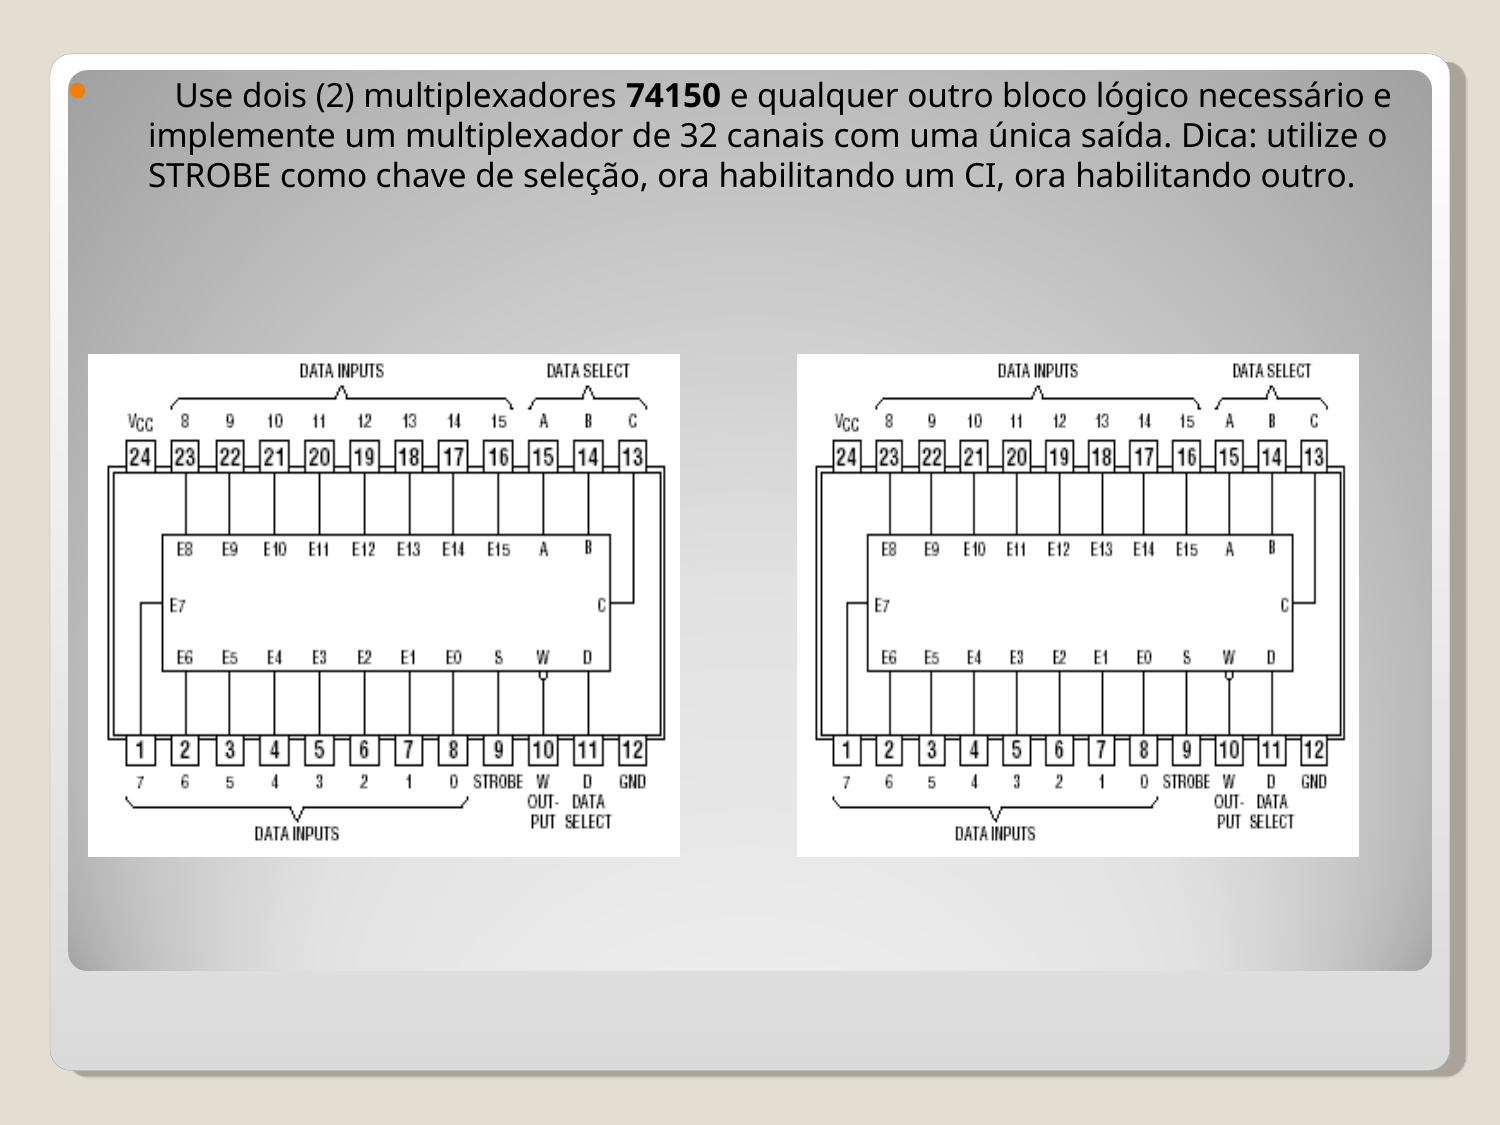

Use dois (2) multiplexadores 74150 e qualquer outro bloco lógico necessário e implemente um multiplexador de 32 canais com uma única saída. Dica: utilize o STROBE como chave de seleção, ora habilitando um CI, ora habilitando outro.